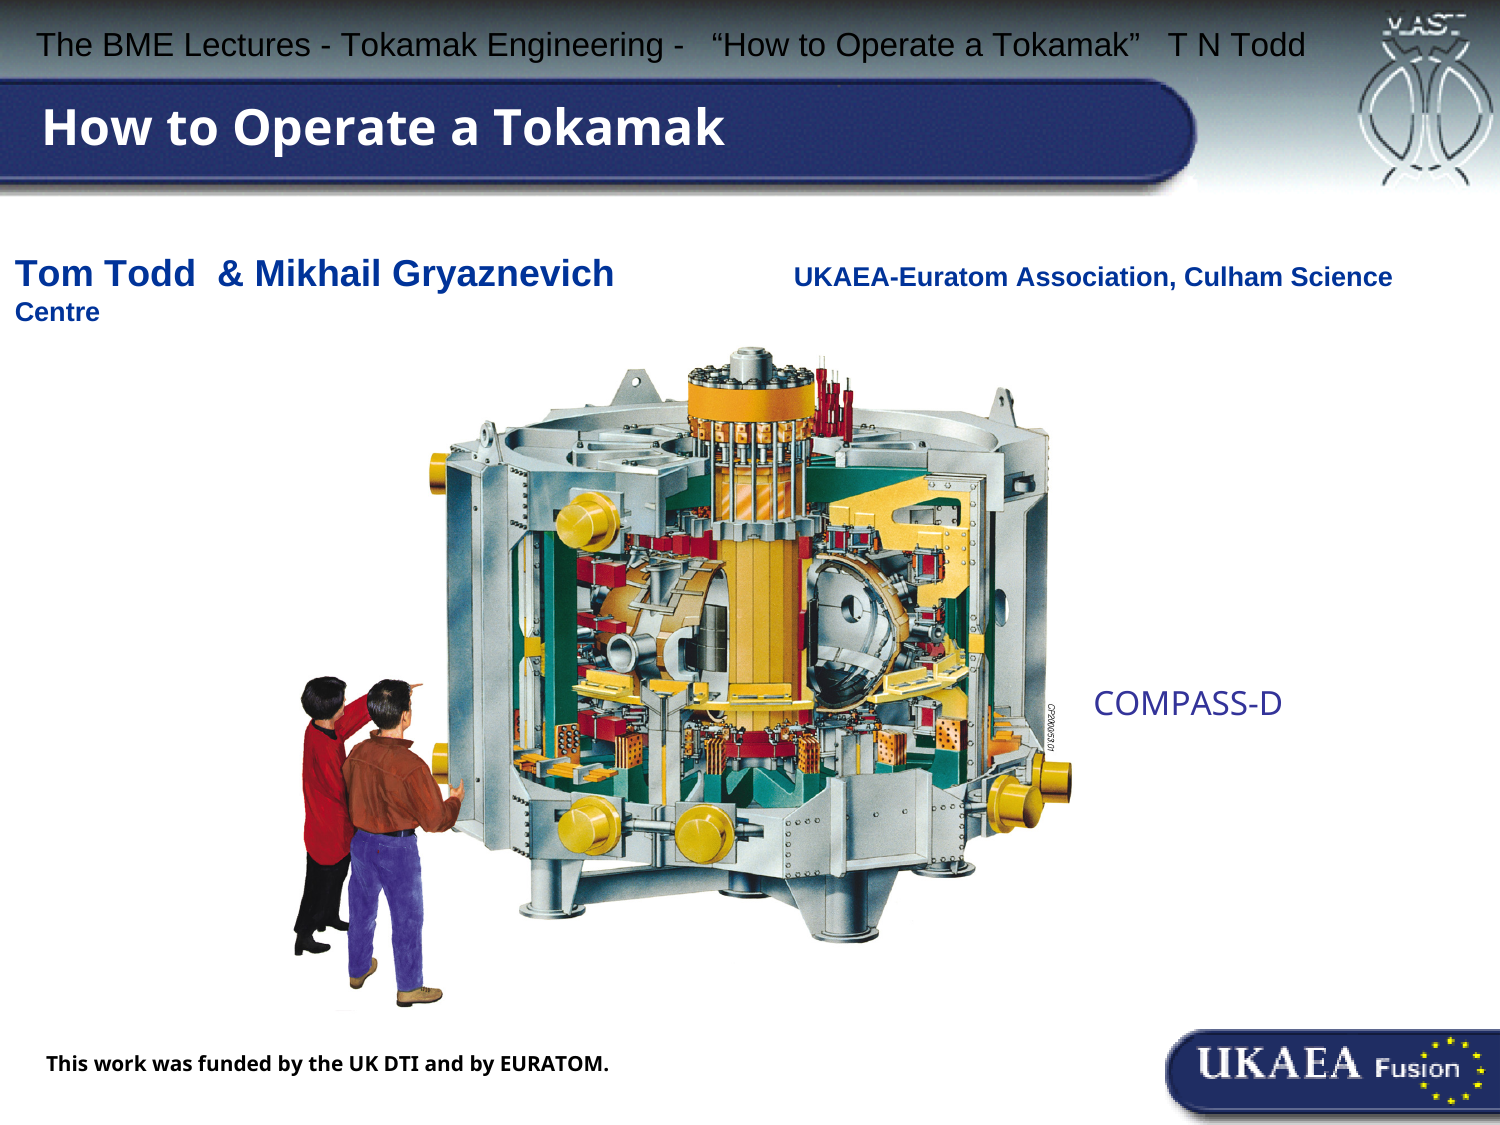

How to Operate a Tokamak
The BME Lectures - Tokamak Engineering - “How to Operate a Tokamak” T N Todd
Tom Todd & Mikhail Gryaznevich UKAEA-Euratom Association, Culham Science Centre
COMPASS-D
This work was funded by the UK DTI and by EURATOM.